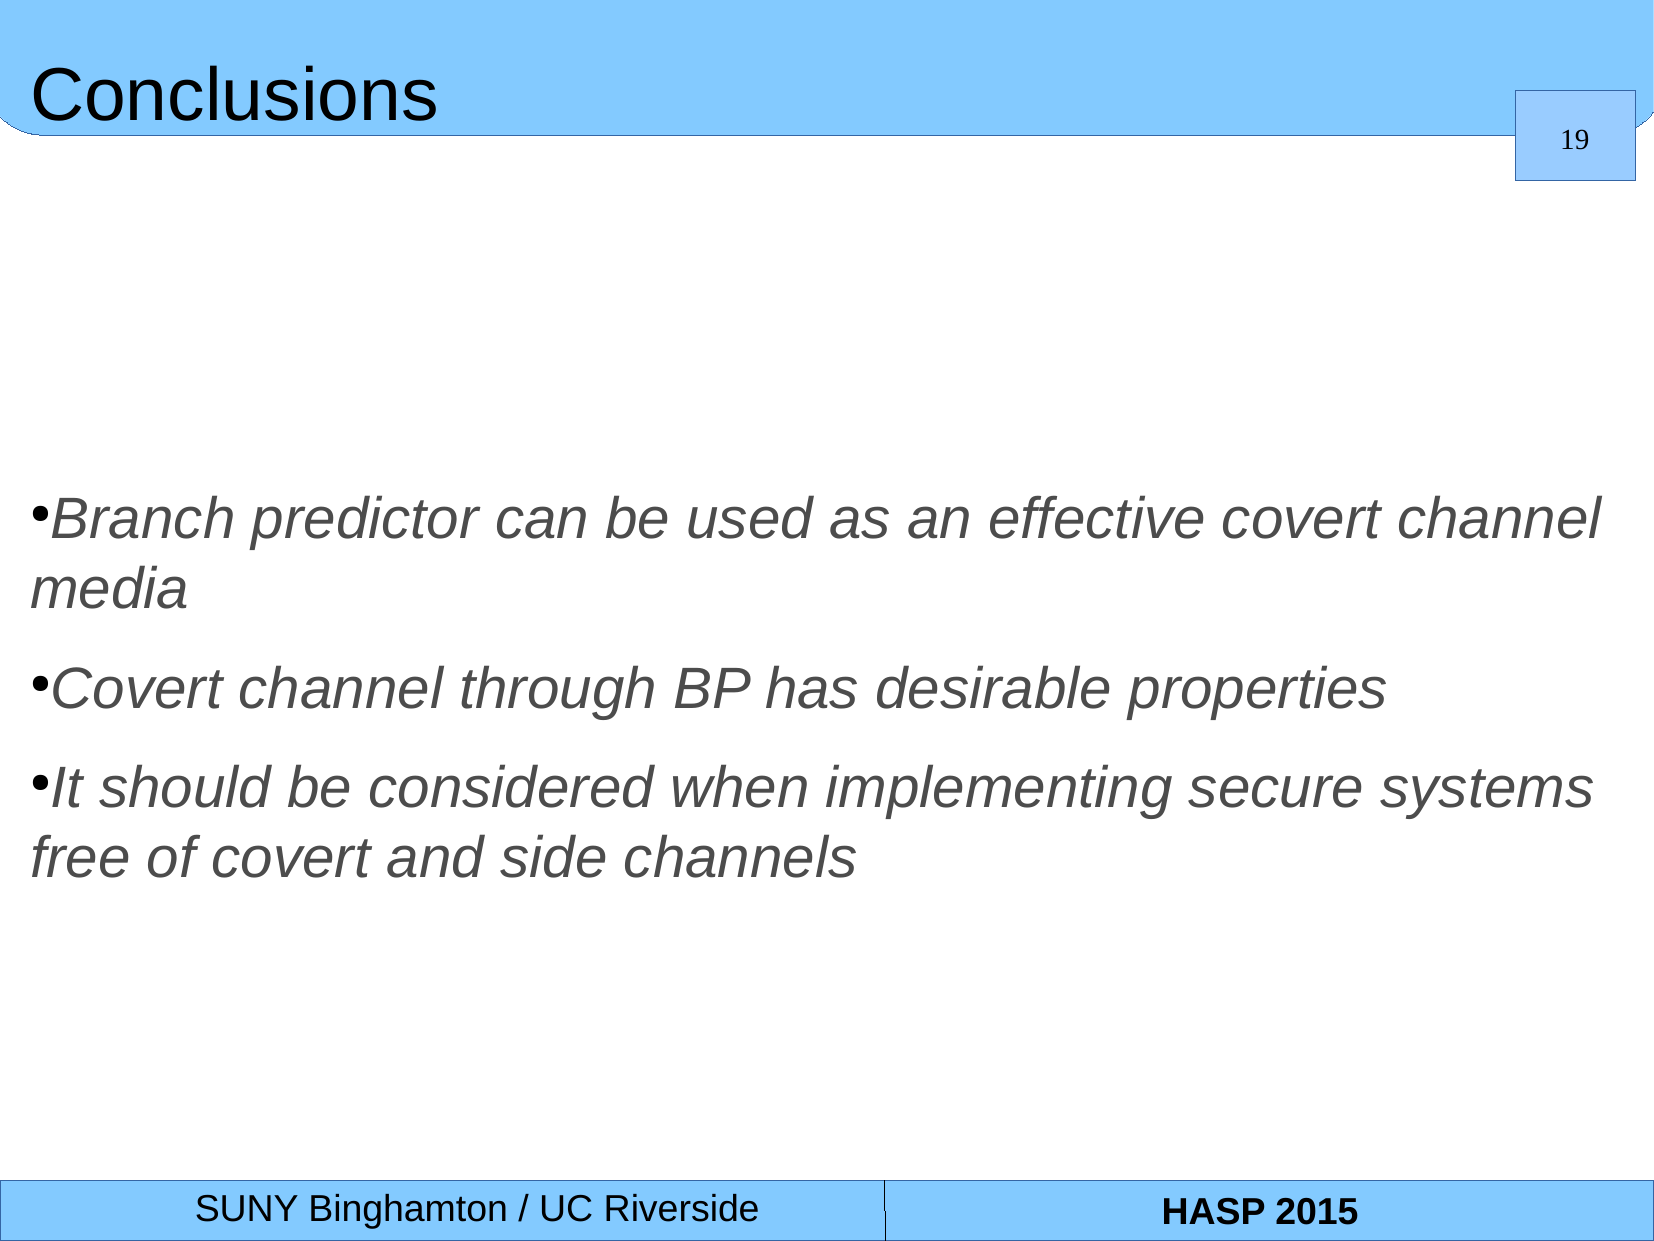

# Conclusions
Branch predictor can be used as an effective covert channel media
Covert channel through BP has desirable properties
It should be considered when implementing secure systems free of covert and side channels